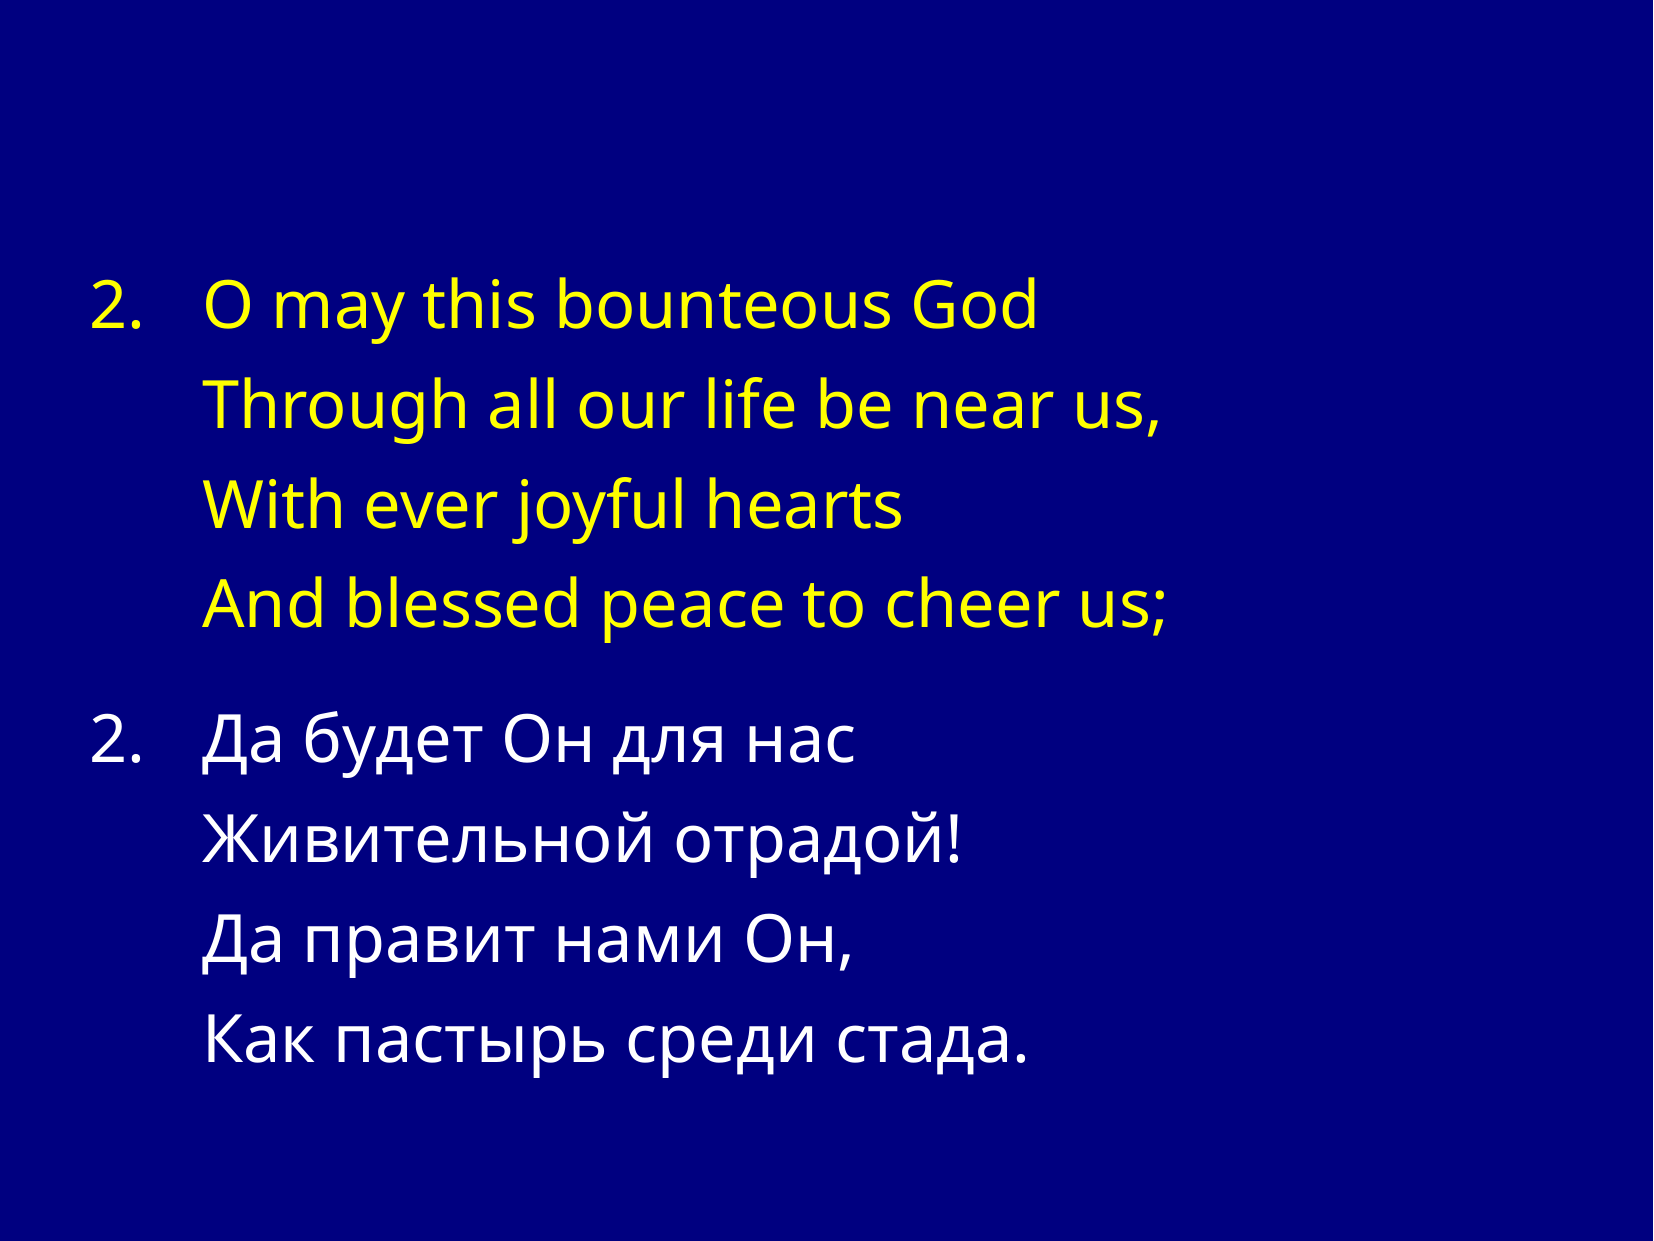

2.	O may this bounteous God
	Through all our life be near us,
	With ever joyful hearts
	And blessed peace to cheer us;
2.	Да будет Он для нас
	Живительной отрадой!
	Да правит нами Он,
	Как пастырь среди стада.